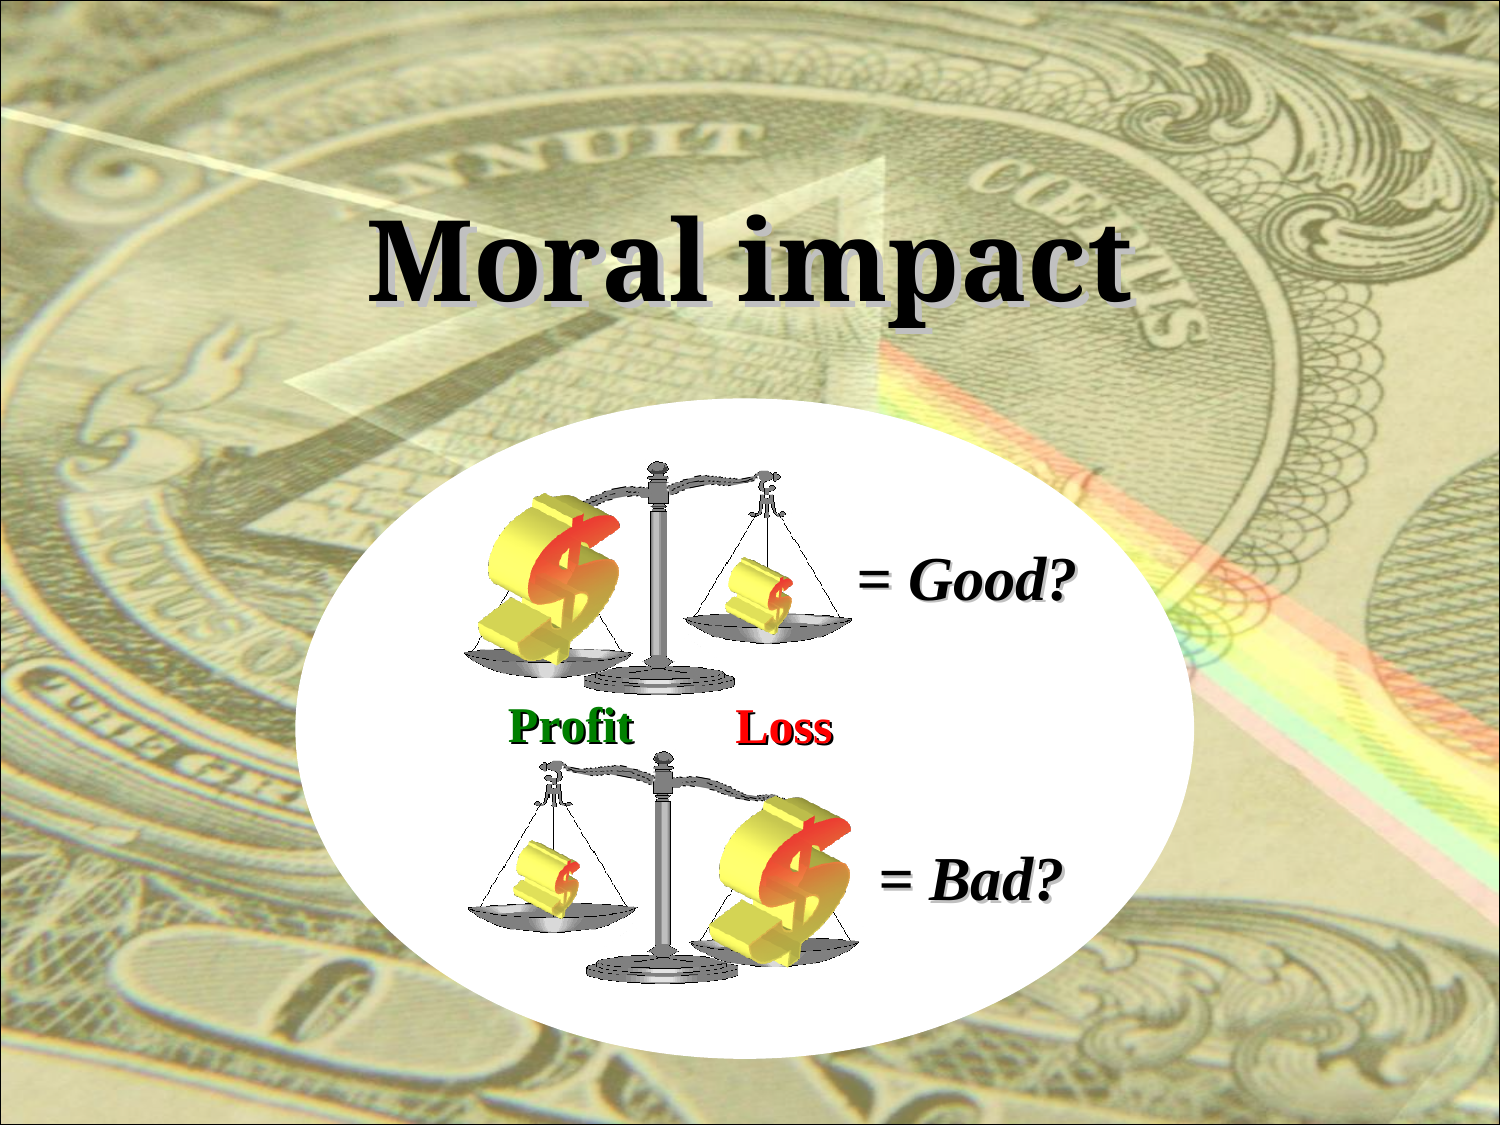

Moral impact
= Good?
Profit
Loss
= Bad?